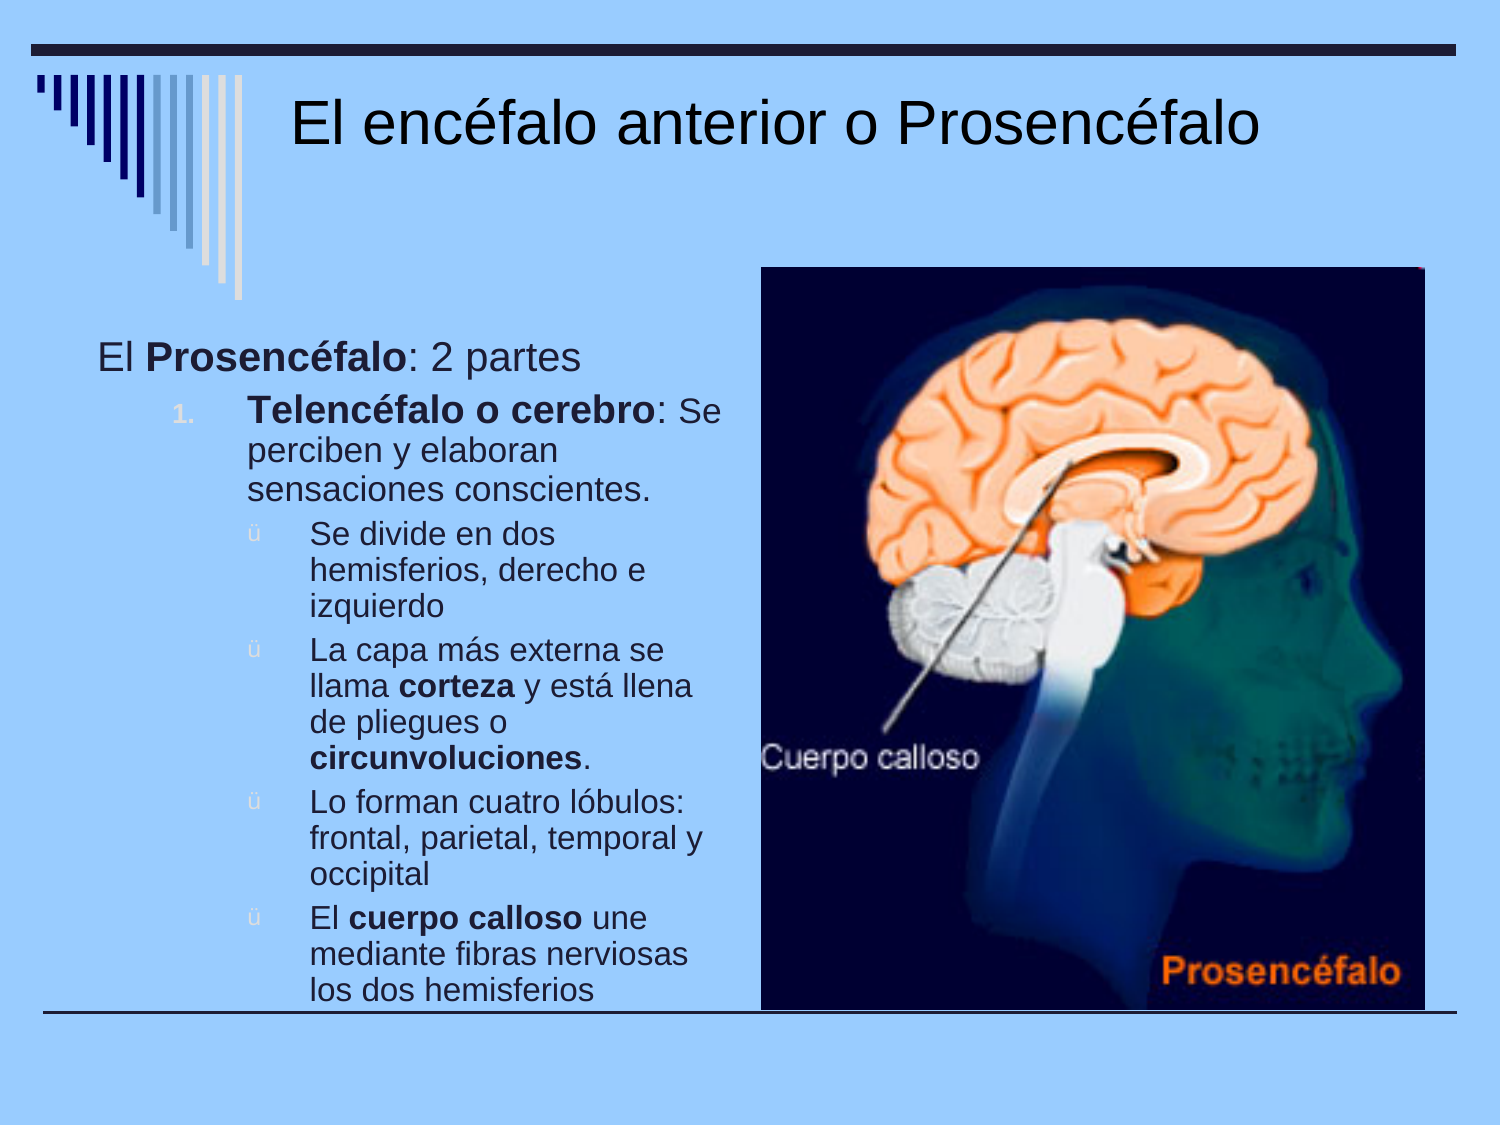

# El encéfalo anterior o Prosencéfalo
El Prosencéfalo: 2 partes
Telencéfalo o cerebro: Se perciben y elaboran sensaciones conscientes.
Se divide en dos hemisferios, derecho e izquierdo
La capa más externa se llama corteza y está llena de pliegues o circunvoluciones.
Lo forman cuatro lóbulos: frontal, parietal, temporal y occipital
El cuerpo calloso une mediante fibras nerviosas los dos hemisferios